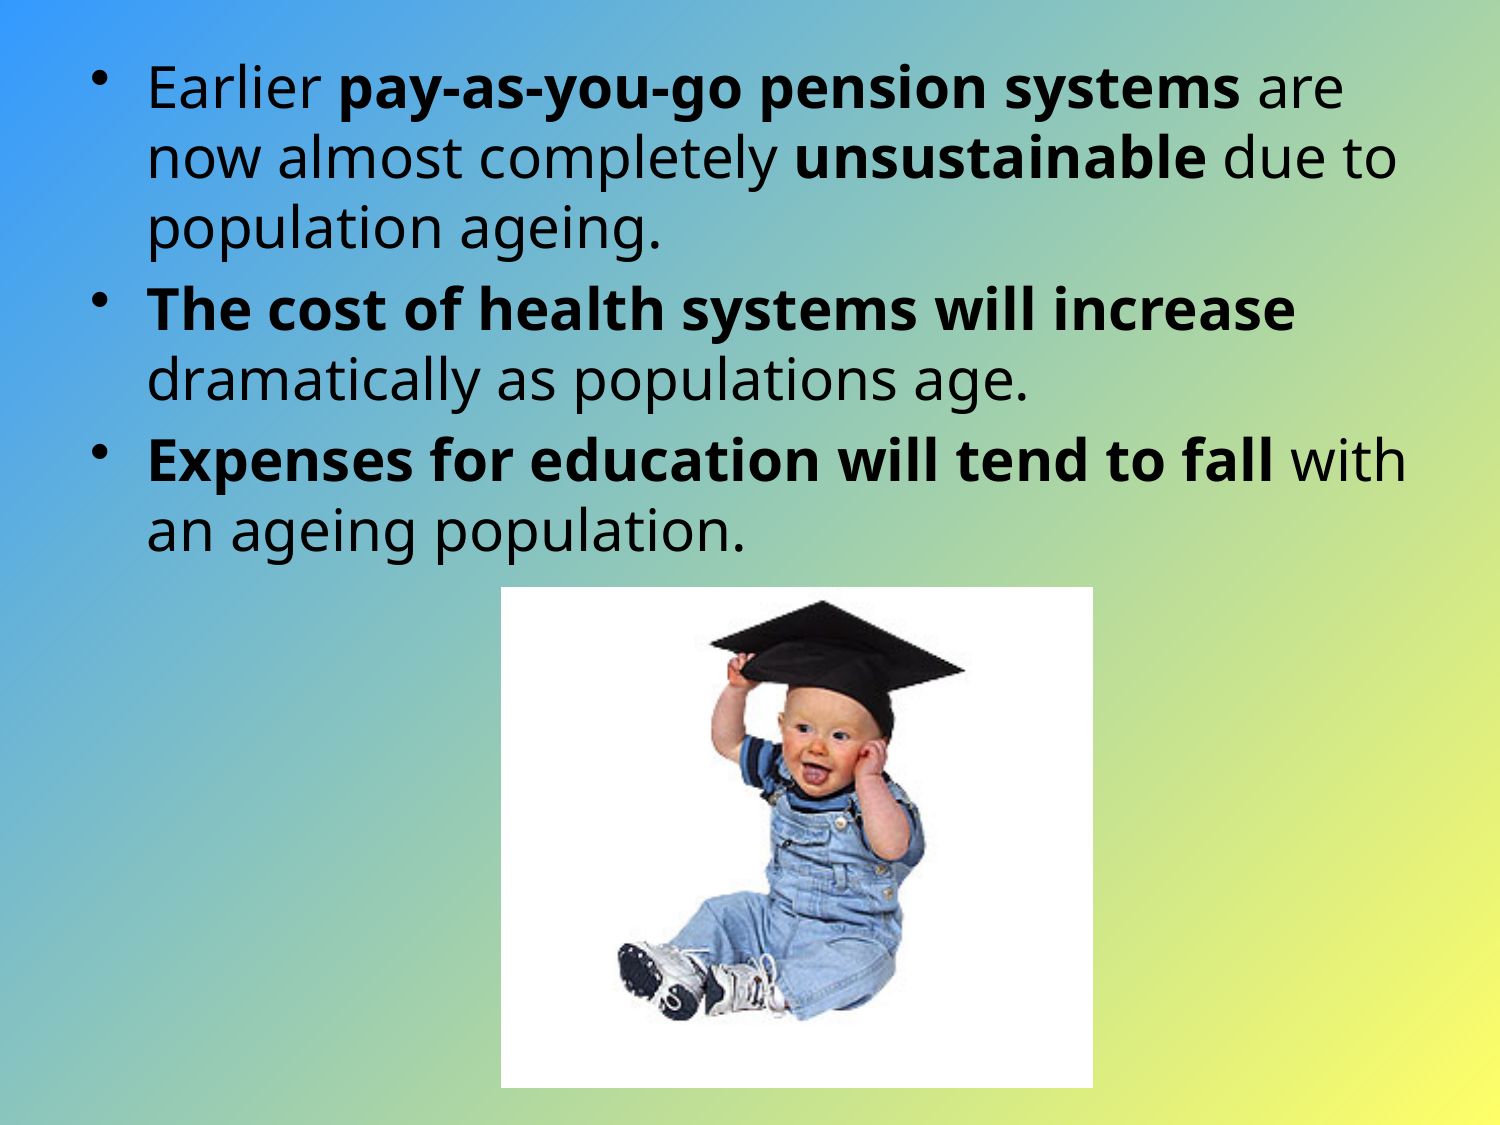

# Earlier pay-as-you-go pension systems are now almost completely unsustainable due to population ageing.
The cost of health systems will increase dramatically as populations age.
Expenses for education will tend to fall with an ageing population.